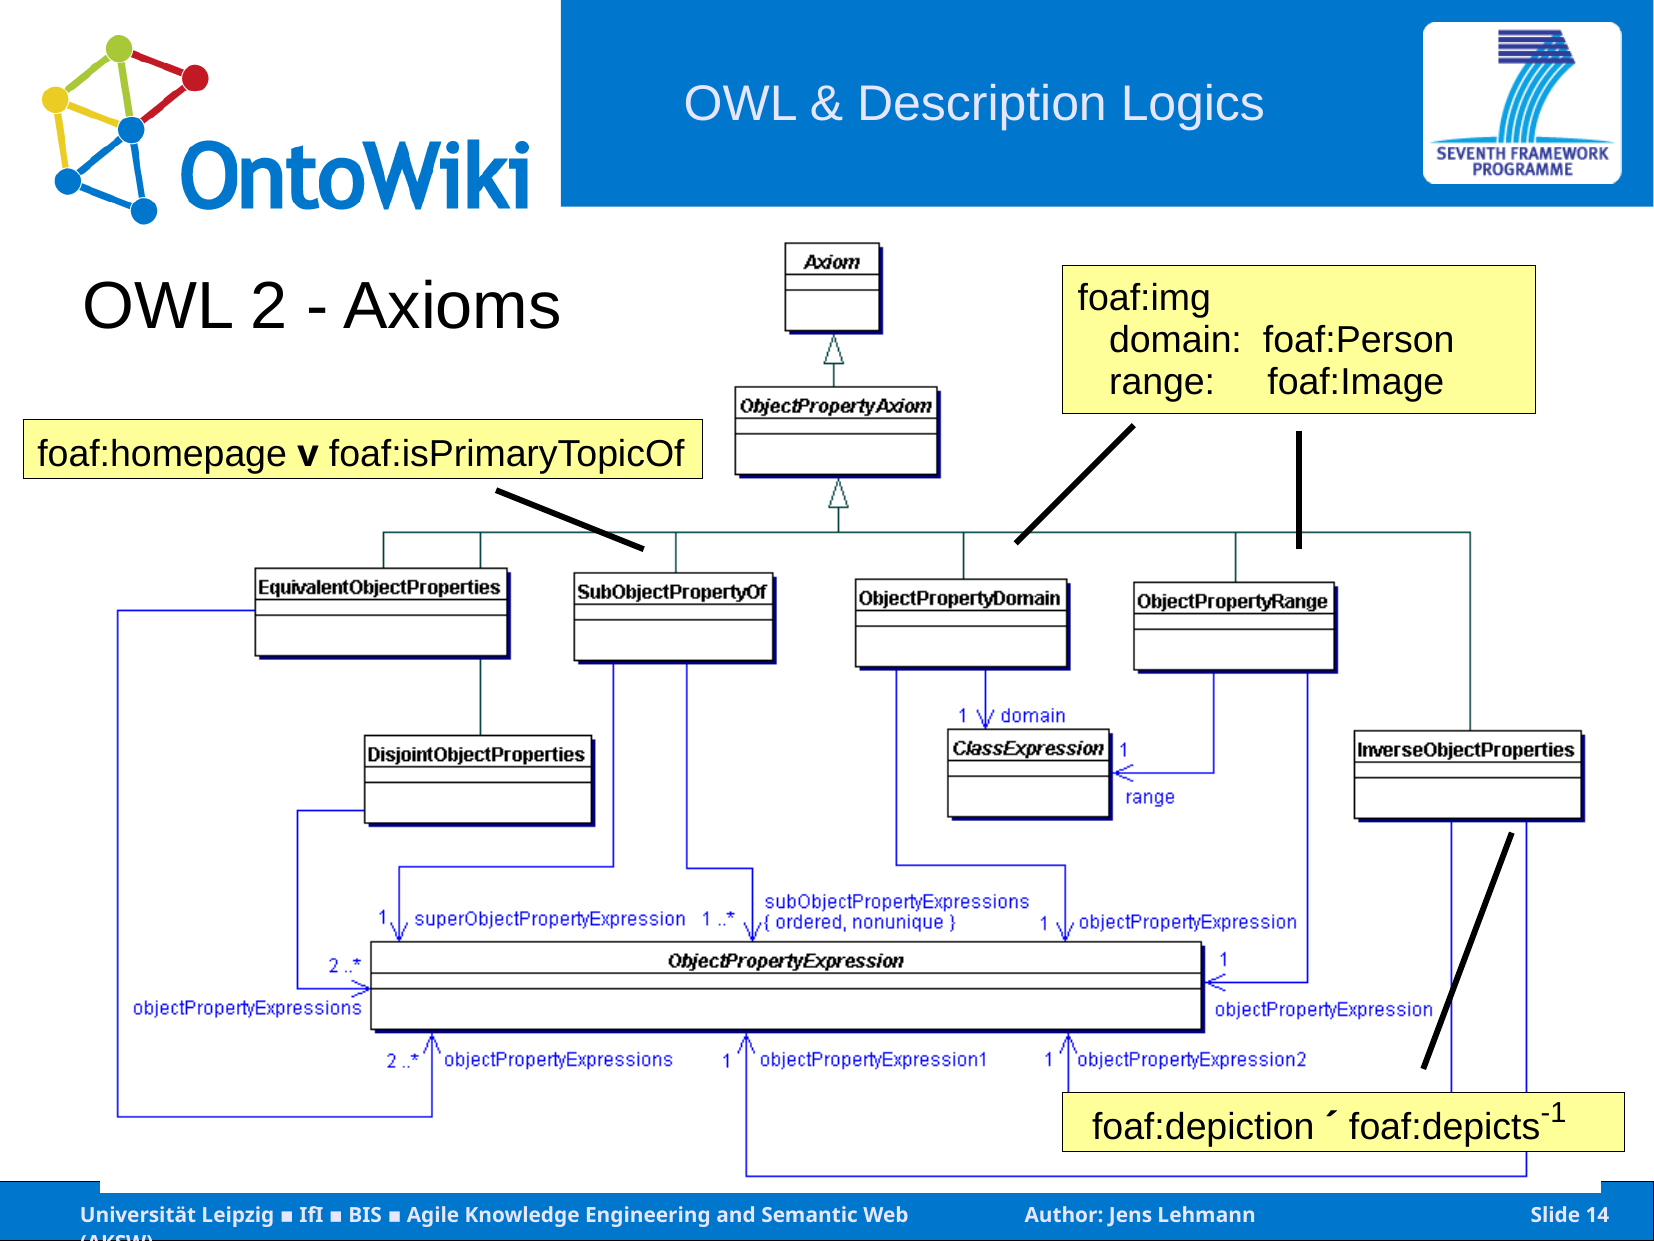

# OWL 2 - Axioms
foaf:img
 domain: foaf:Person
 range: foaf:Image
foaf:homepage v foaf:isPrimaryTopicOf
foaf:depiction ´ foaf:depicts-1